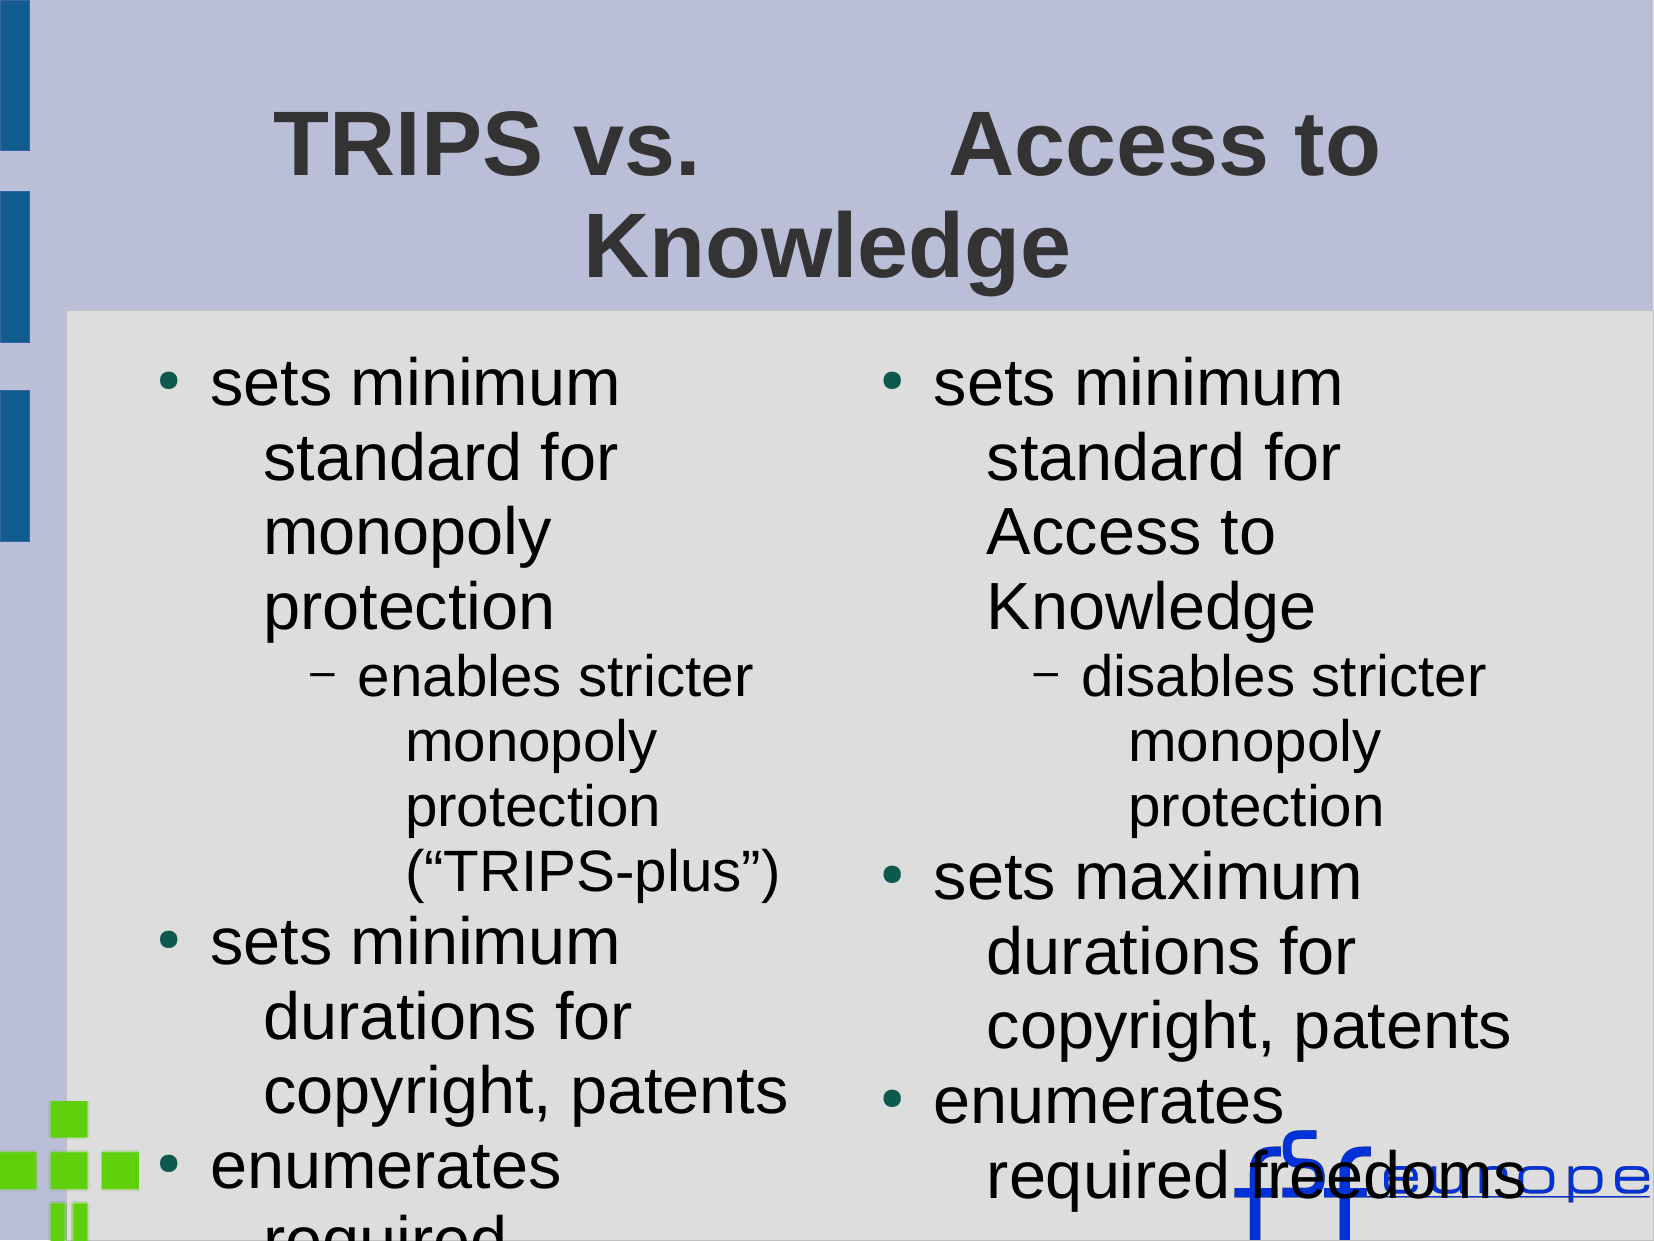

# TRIPS 	vs. 			Access to Knowledge
sets minimum standard for monopoly protection
enables stricter monopoly protection (“TRIPS-plus”)
sets minimum durations for copyright, patents
enumerates required protection mechanisms
sets minimum standard for Access to Knowledge
disables stricter monopoly protection
sets maximum durations for copyright, patents
enumerates required freedoms